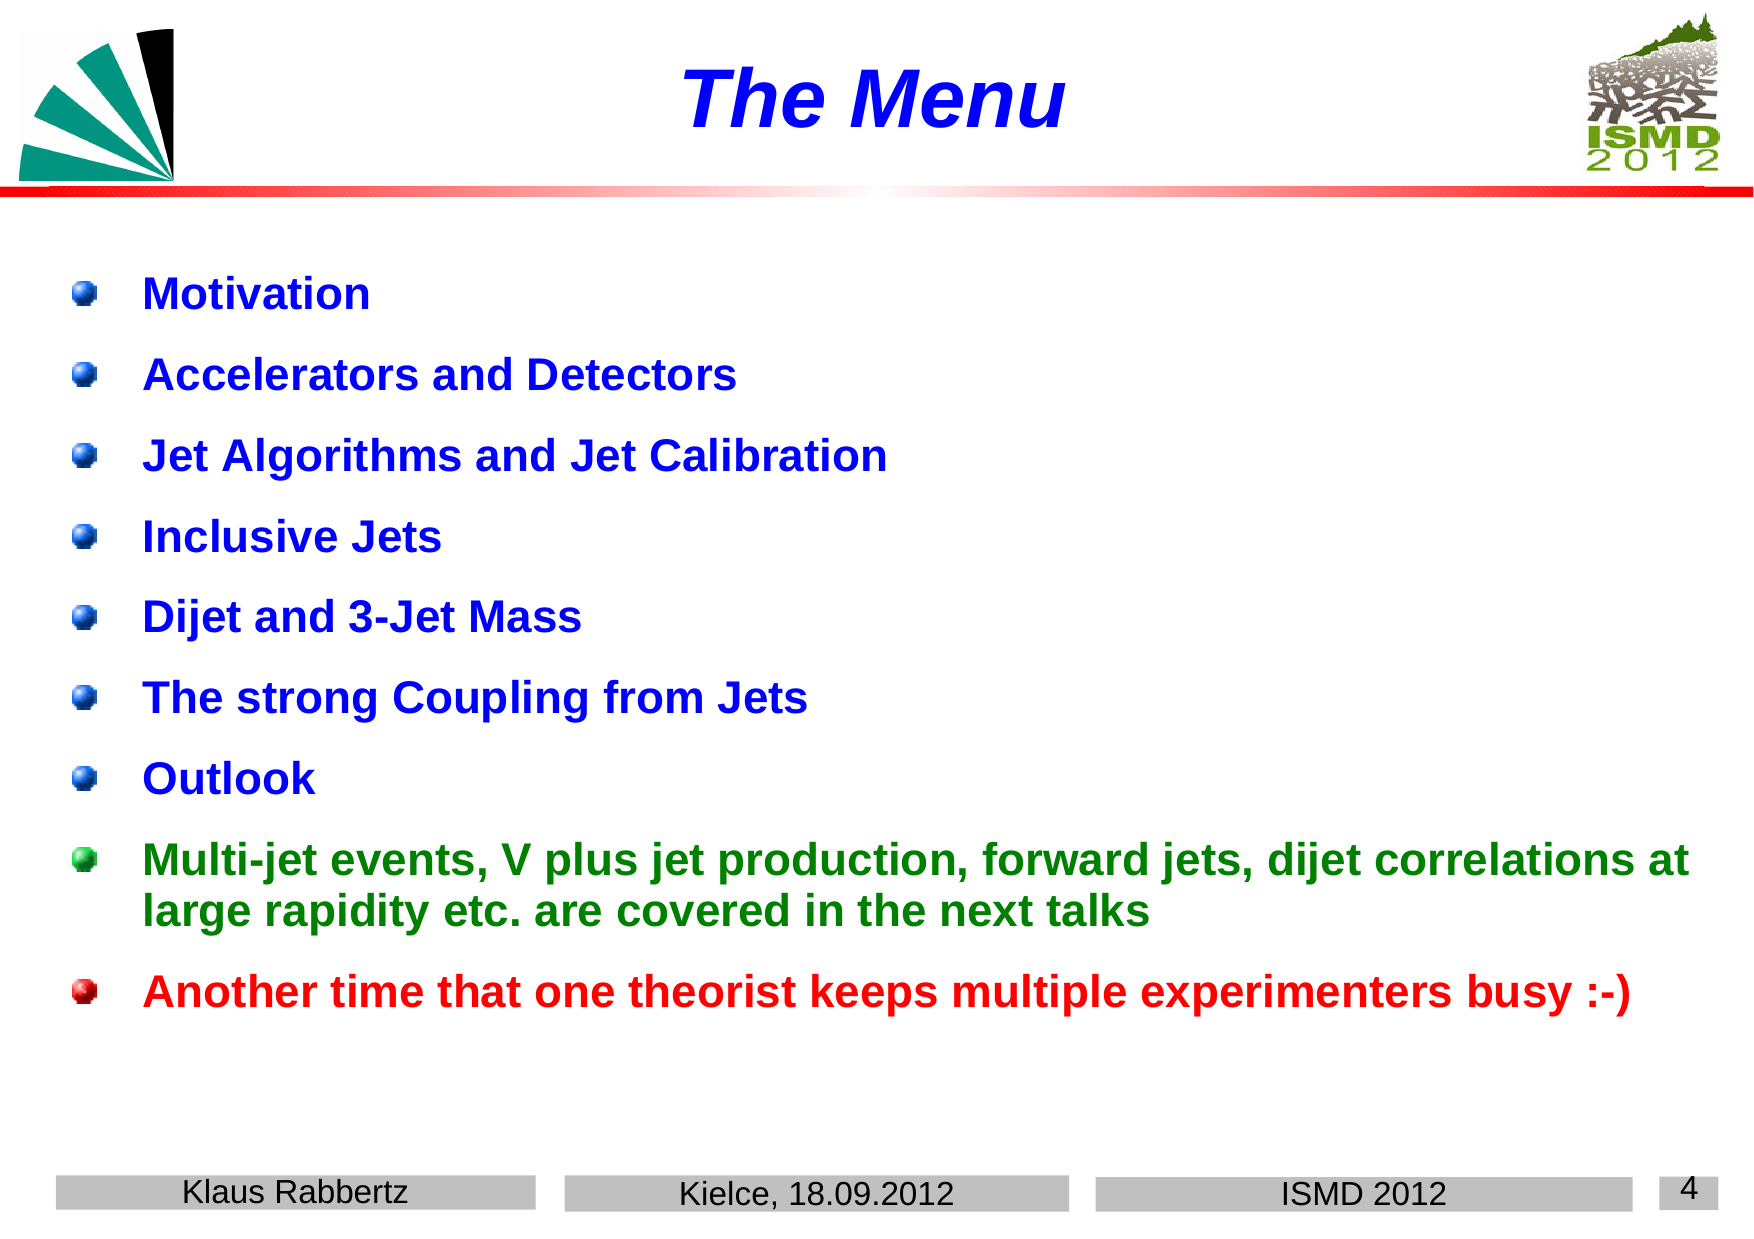

# The Menu
Motivation
Accelerators and Detectors
Jet Algorithms and Jet Calibration
Inclusive Jets
Dijet and 3-Jet Mass
The strong Coupling from Jets
Outlook
Multi-jet events, V plus jet production, forward jets, dijet correlations at large rapidity etc. are covered in the next talks
Another time that one theorist keeps multiple experimenters busy :-)